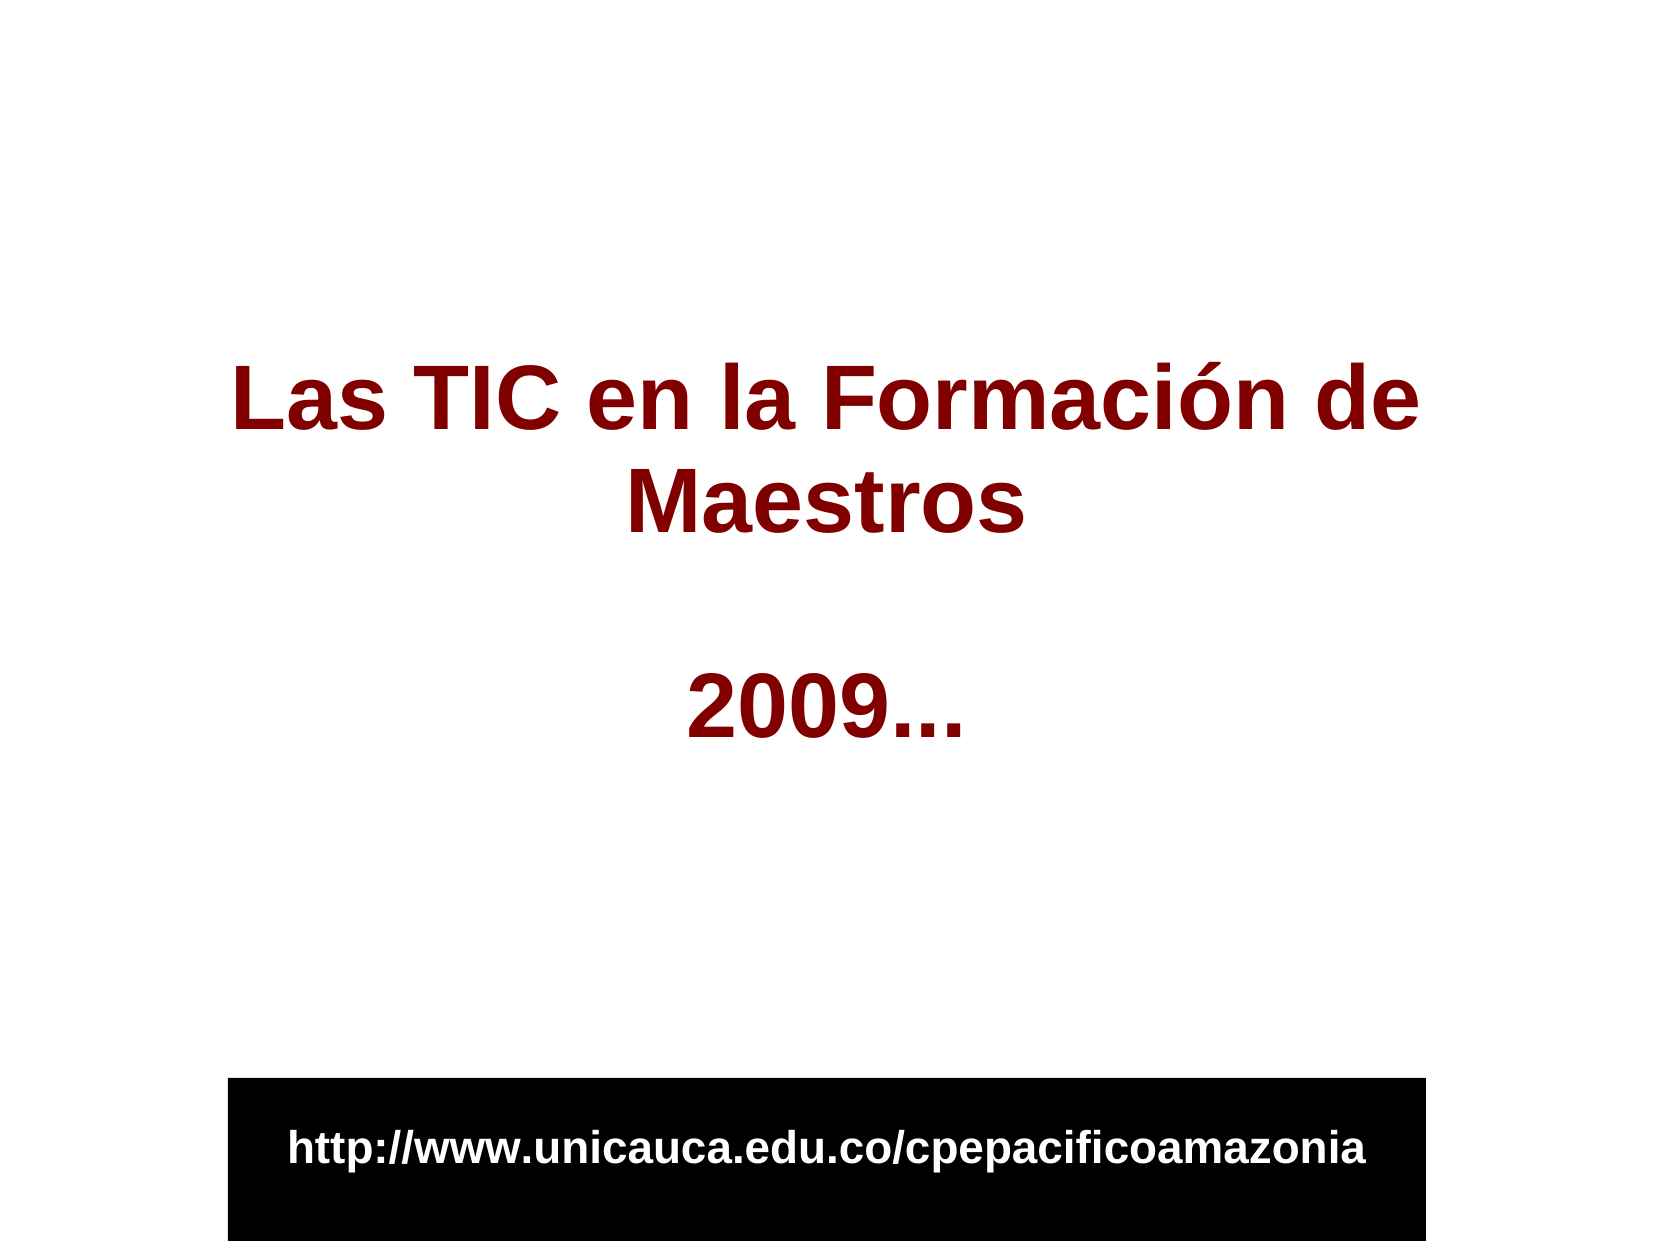

# Las TIC en la Formación de Maestros 2009...
http://www.unicauca.edu.co/cpepacificoamazonia